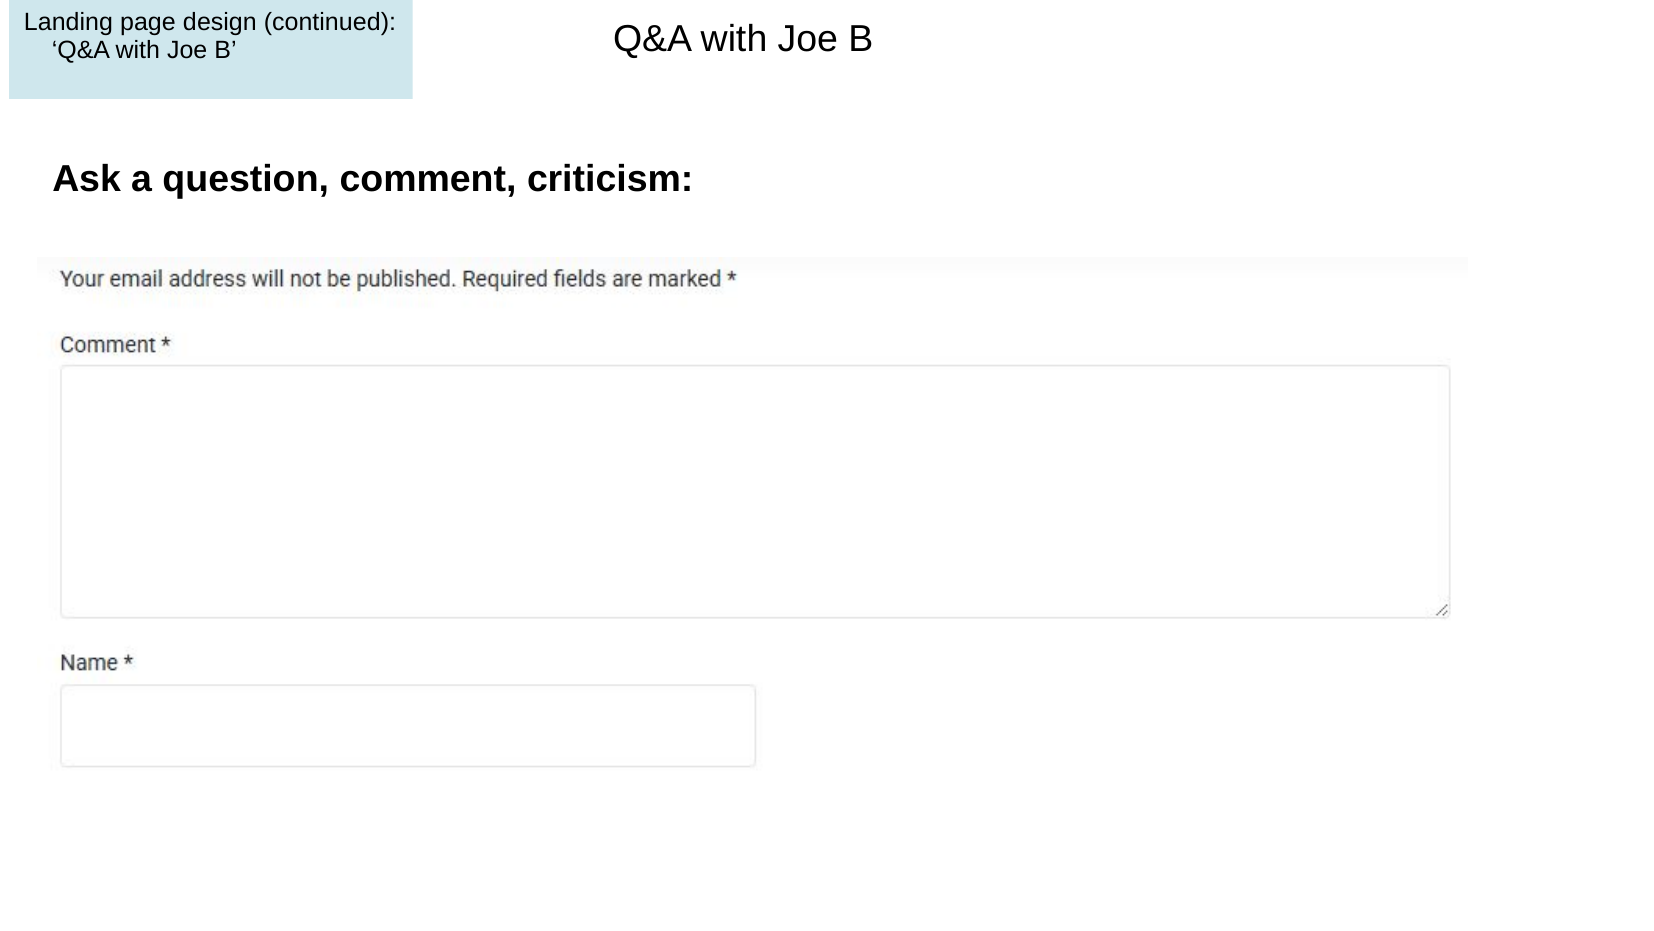

Landing page design (continued):
 ‘Q&A with Joe B’
Q&A with Joe B
Ask a question, comment, criticism: